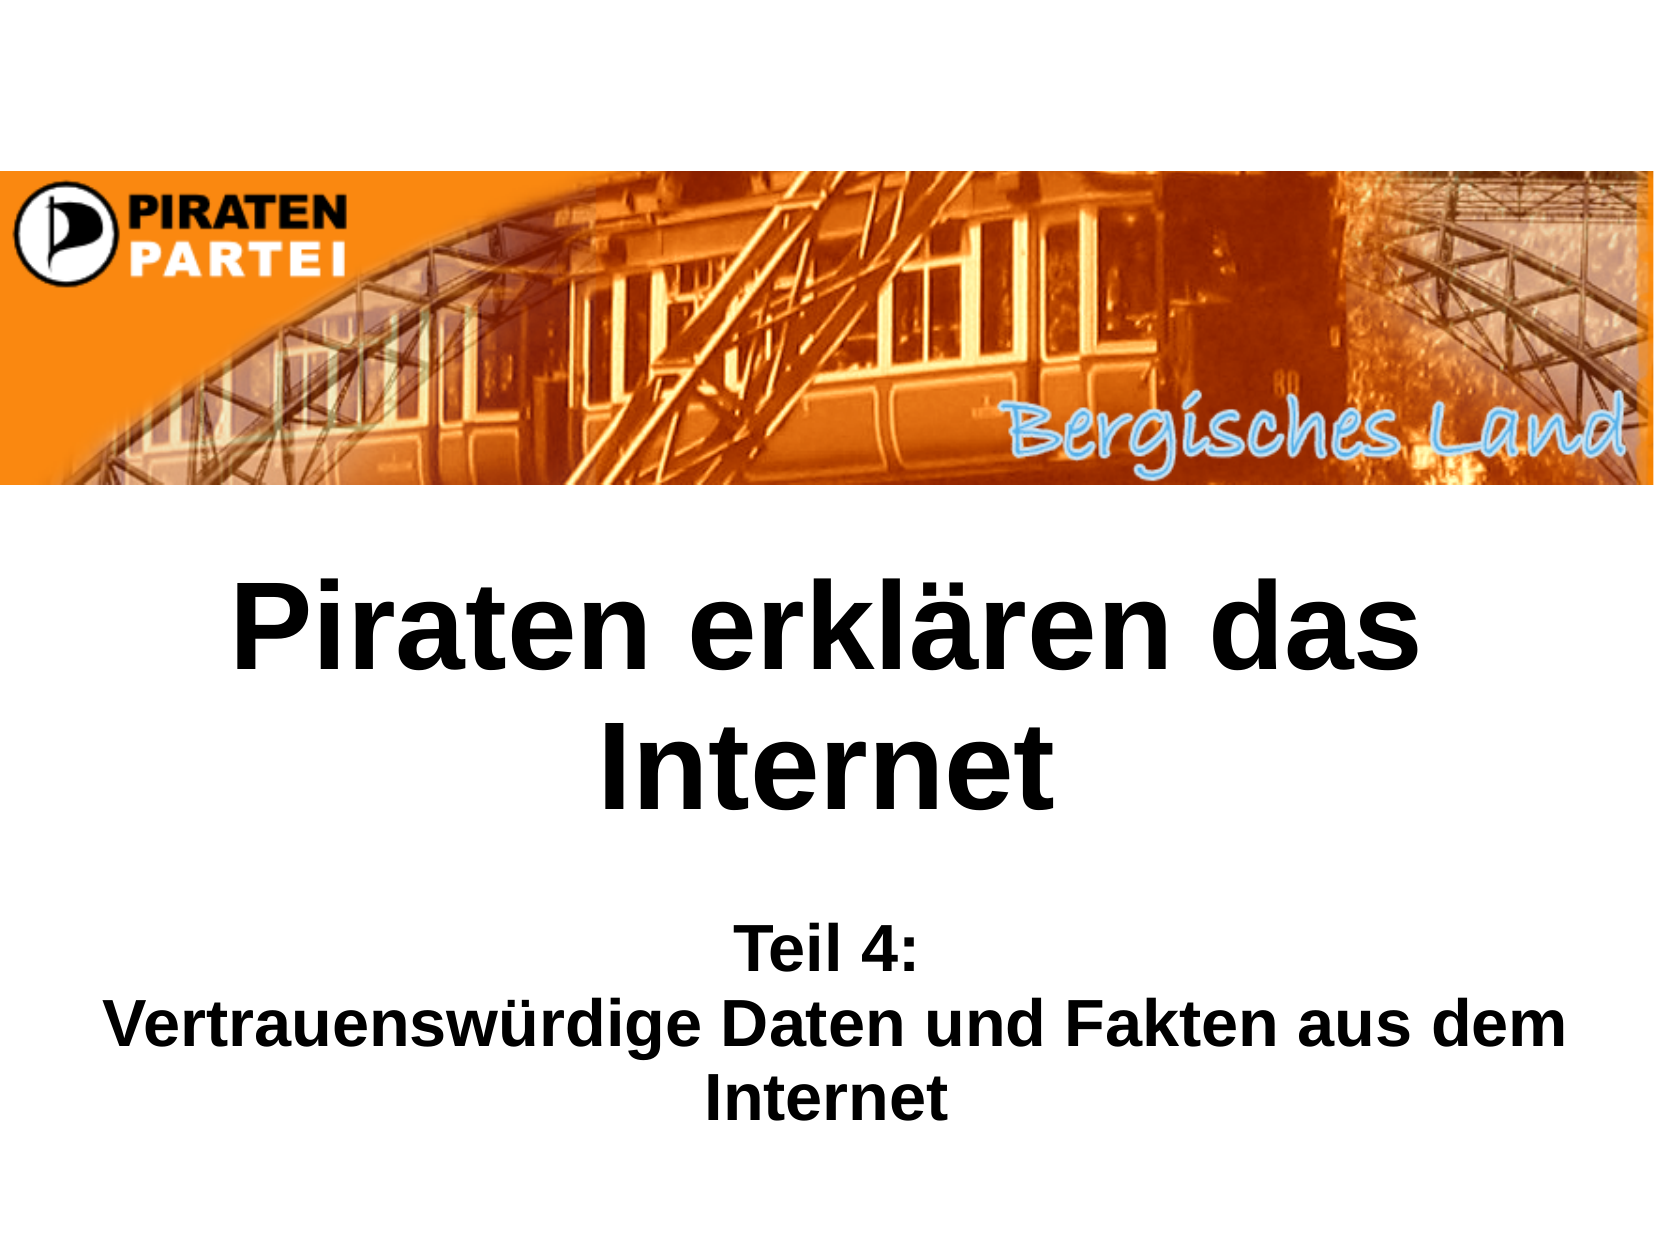

Piraten erklären das Internet
Teil 4:
 Vertrauenswürdige Daten und Fakten aus dem Internet